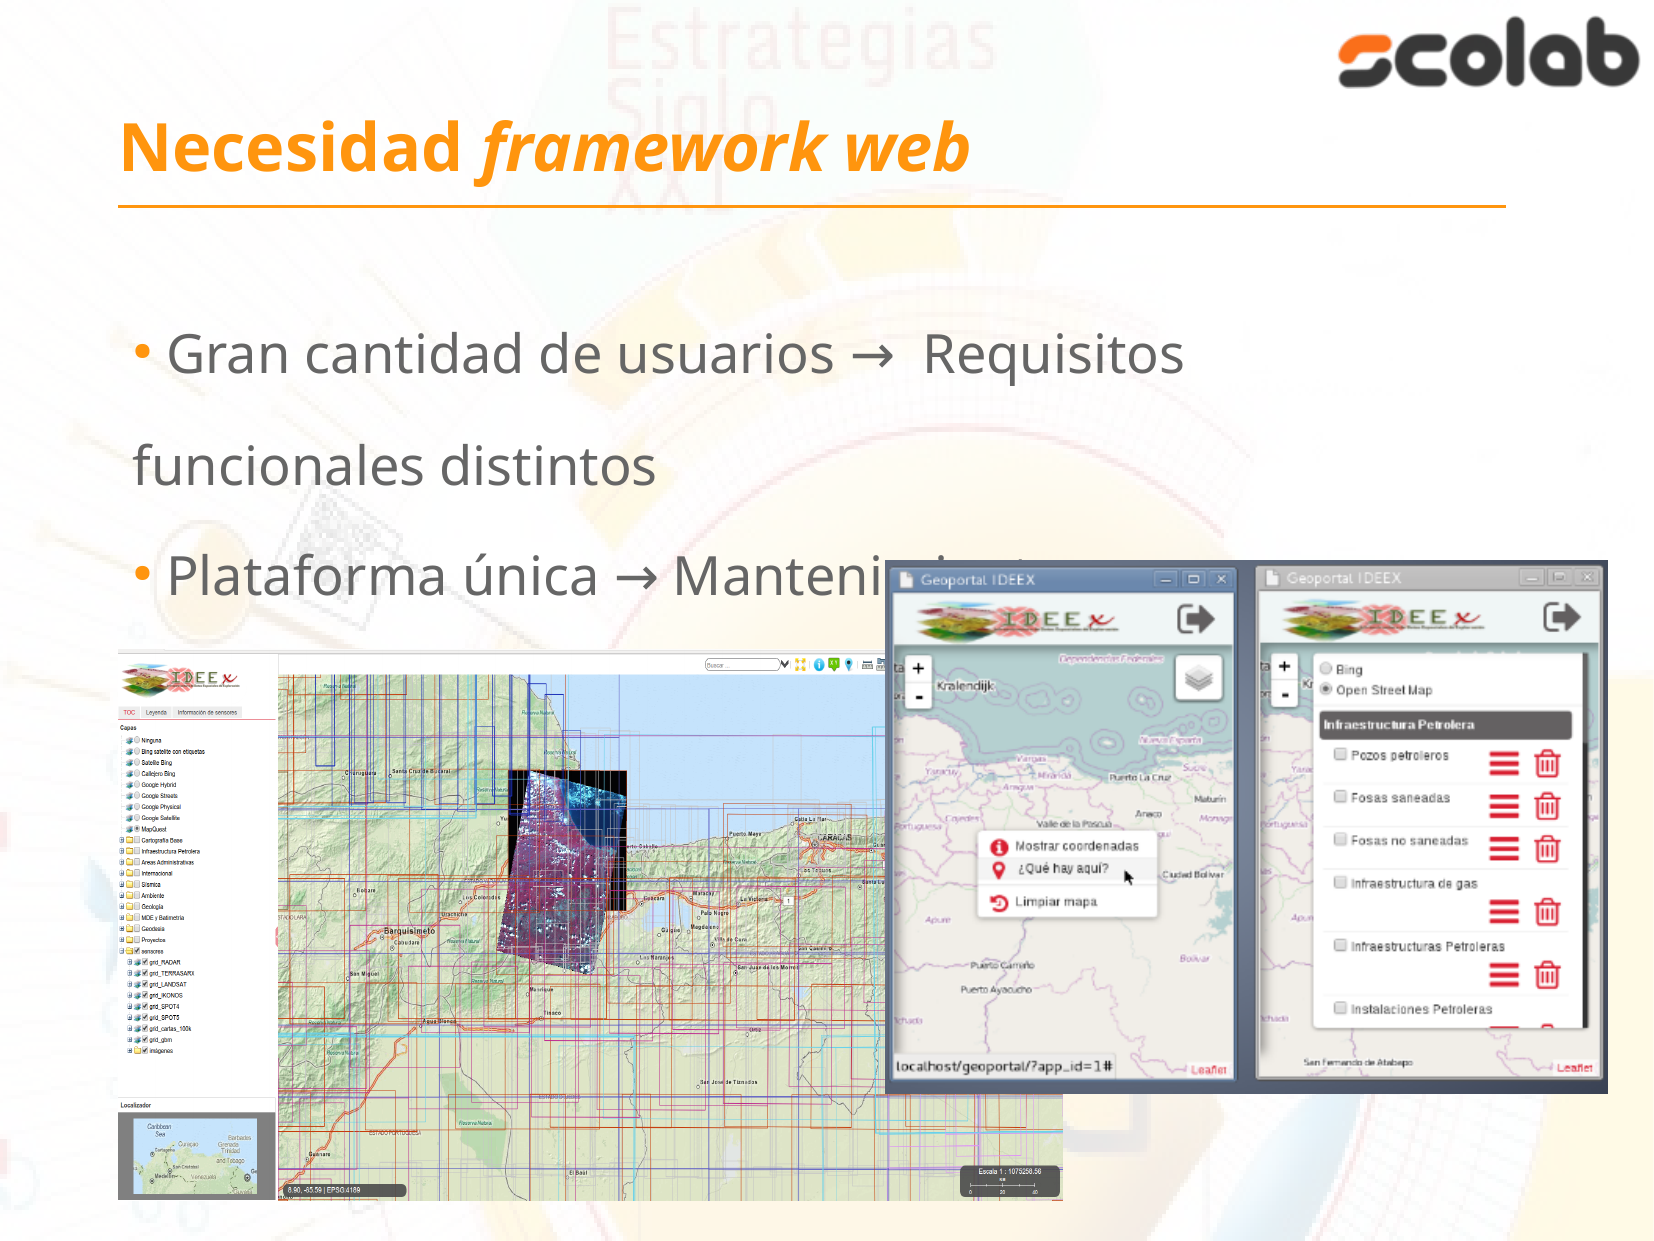

# Necesidad framework web
 Gran cantidad de usuarios → Requisitos 		funcionales distintos
 Plataforma única → Mantenimiento
 Accesibilidad web y móvil